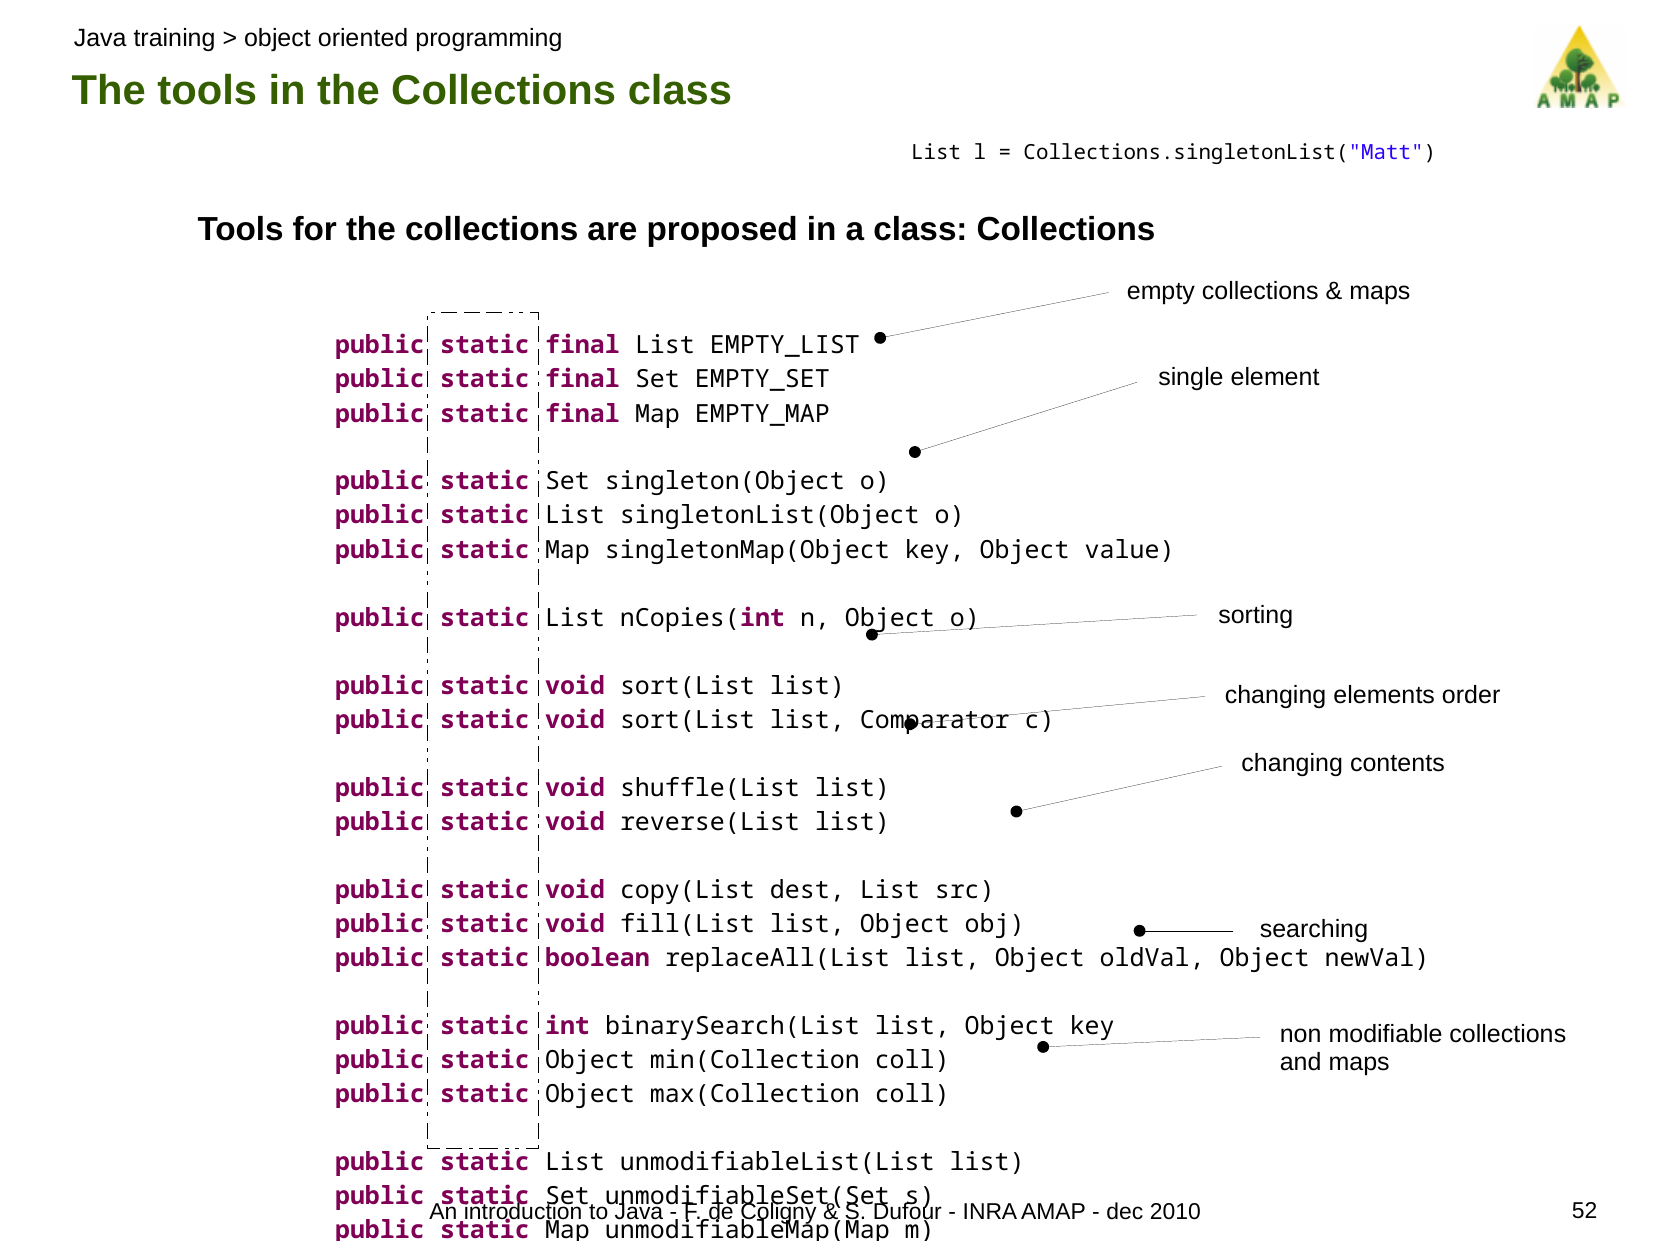

Java training > object oriented programming
The tools in the Collections class
List l = Collections.singletonList("Matt")
Tools for the collections are proposed in a class: Collections
empty collections & maps
public static final List EMPTY_LIST
public static final Set EMPTY_SET
public static final Map EMPTY_MAP
public static Set singleton(Object o)
public static List singletonList(Object o)
public static Map singletonMap(Object key, Object value)
public static List nCopies(int n, Object o)
public static void sort(List list)
public static void sort(List list, Comparator c)
public static void shuffle(List list)
public static void reverse(List list)
public static void copy(List dest, List src)
public static void fill(List list, Object obj)
public static boolean replaceAll(List list, Object oldVal, Object newVal)
public static int binarySearch(List list, Object key
public static Object min(Collection coll)
public static Object max(Collection coll)
public static List unmodifiableList(List list)
public static Set unmodifiableSet(Set s)
public static Map unmodifiableMap(Map m)
single element
sorting
changing elements order
changing contents
searching
non modifiable collections and maps
52